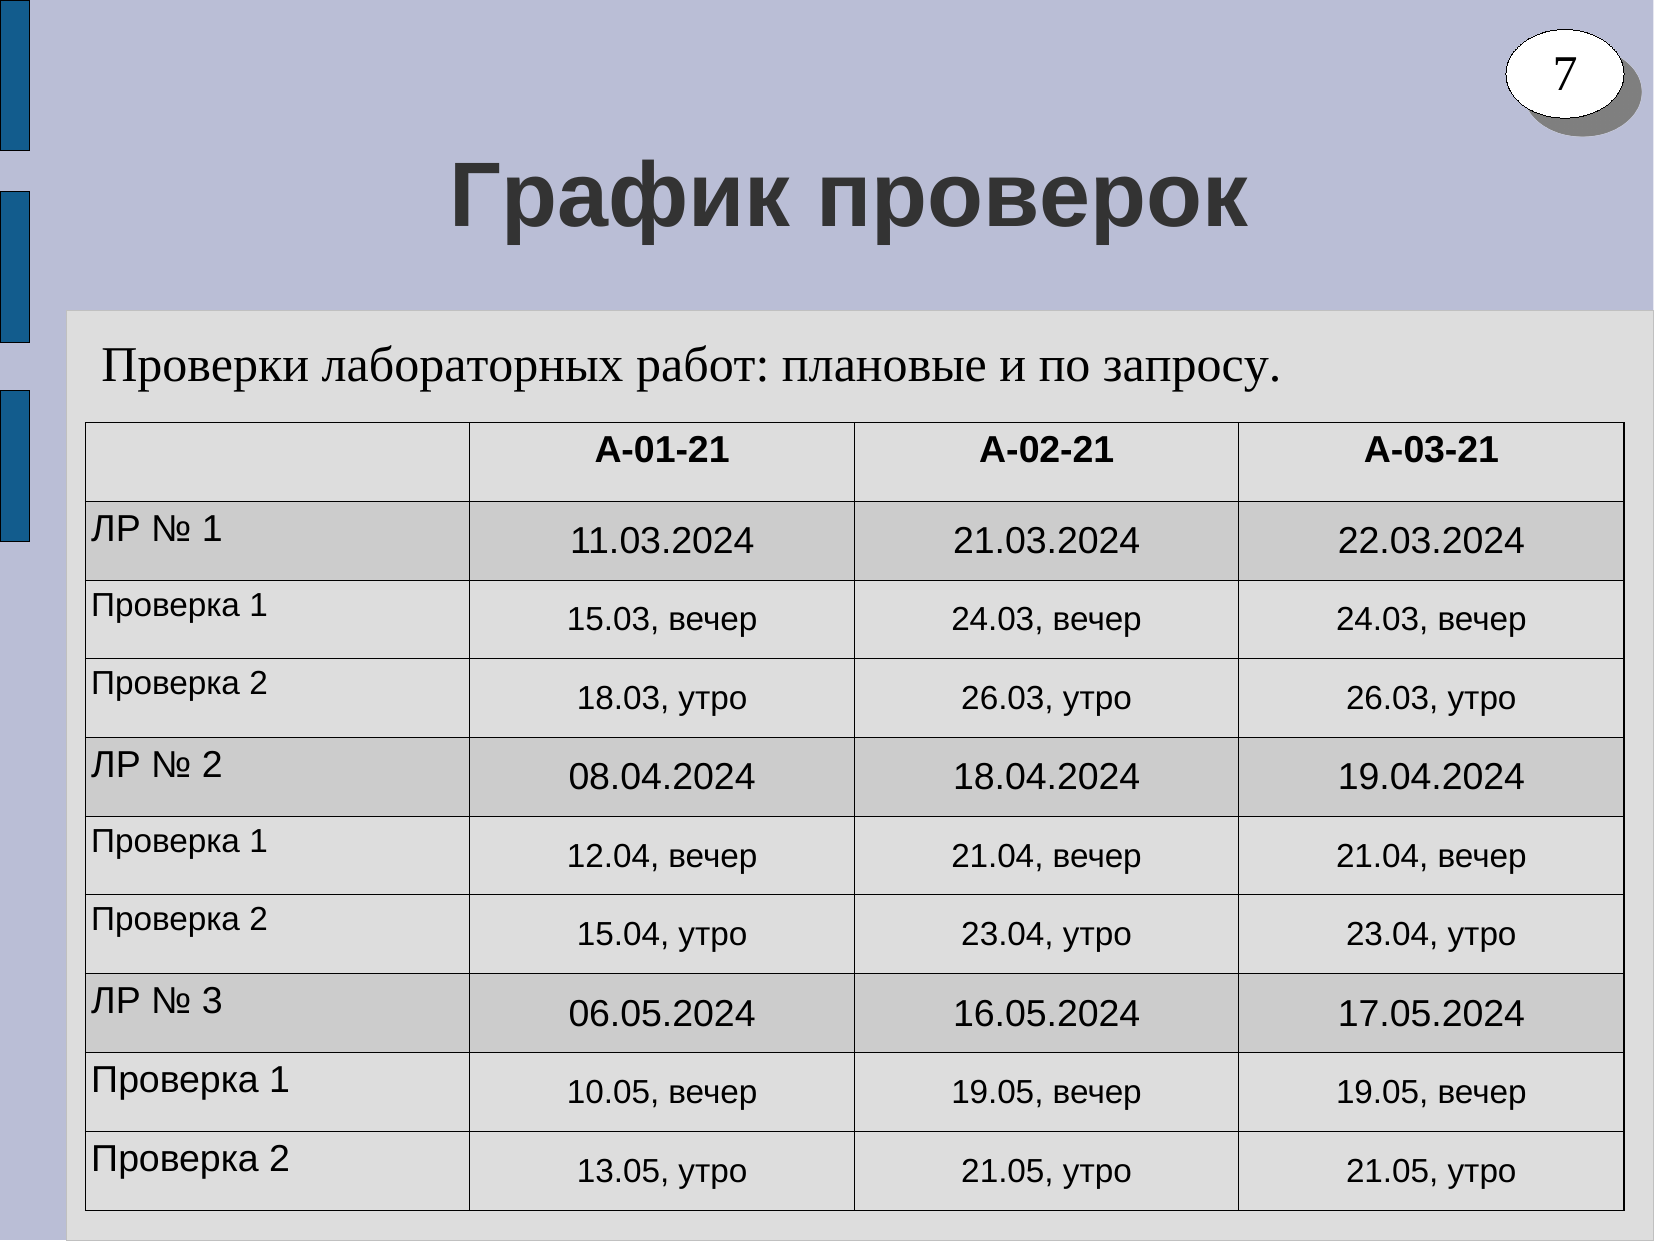

7
# График проверок
Проверки лабораторных работ: плановые и по запросу.
| | A-01-21 | A-02-21 | A-03-21 |
| --- | --- | --- | --- |
| ЛР № 1 | 11.03.2024 | 21.03.2024 | 22.03.2024 |
| Проверка 1 | 15.03, вечер | 24.03, вечер | 24.03, вечер |
| Проверка 2 | 18.03, утро | 26.03, утро | 26.03, утро |
| ЛР № 2 | 08.04.2024 | 18.04.2024 | 19.04.2024 |
| Проверка 1 | 12.04, вечер | 21.04, вечер | 21.04, вечер |
| Проверка 2 | 15.04, утро | 23.04, утро | 23.04, утро |
| ЛР № 3 | 06.05.2024 | 16.05.2024 | 17.05.2024 |
| Проверка 1 | 10.05, вечер | 19.05, вечер | 19.05, вечер |
| Проверка 2 | 13.05, утро | 21.05, утро | 21.05, утро |